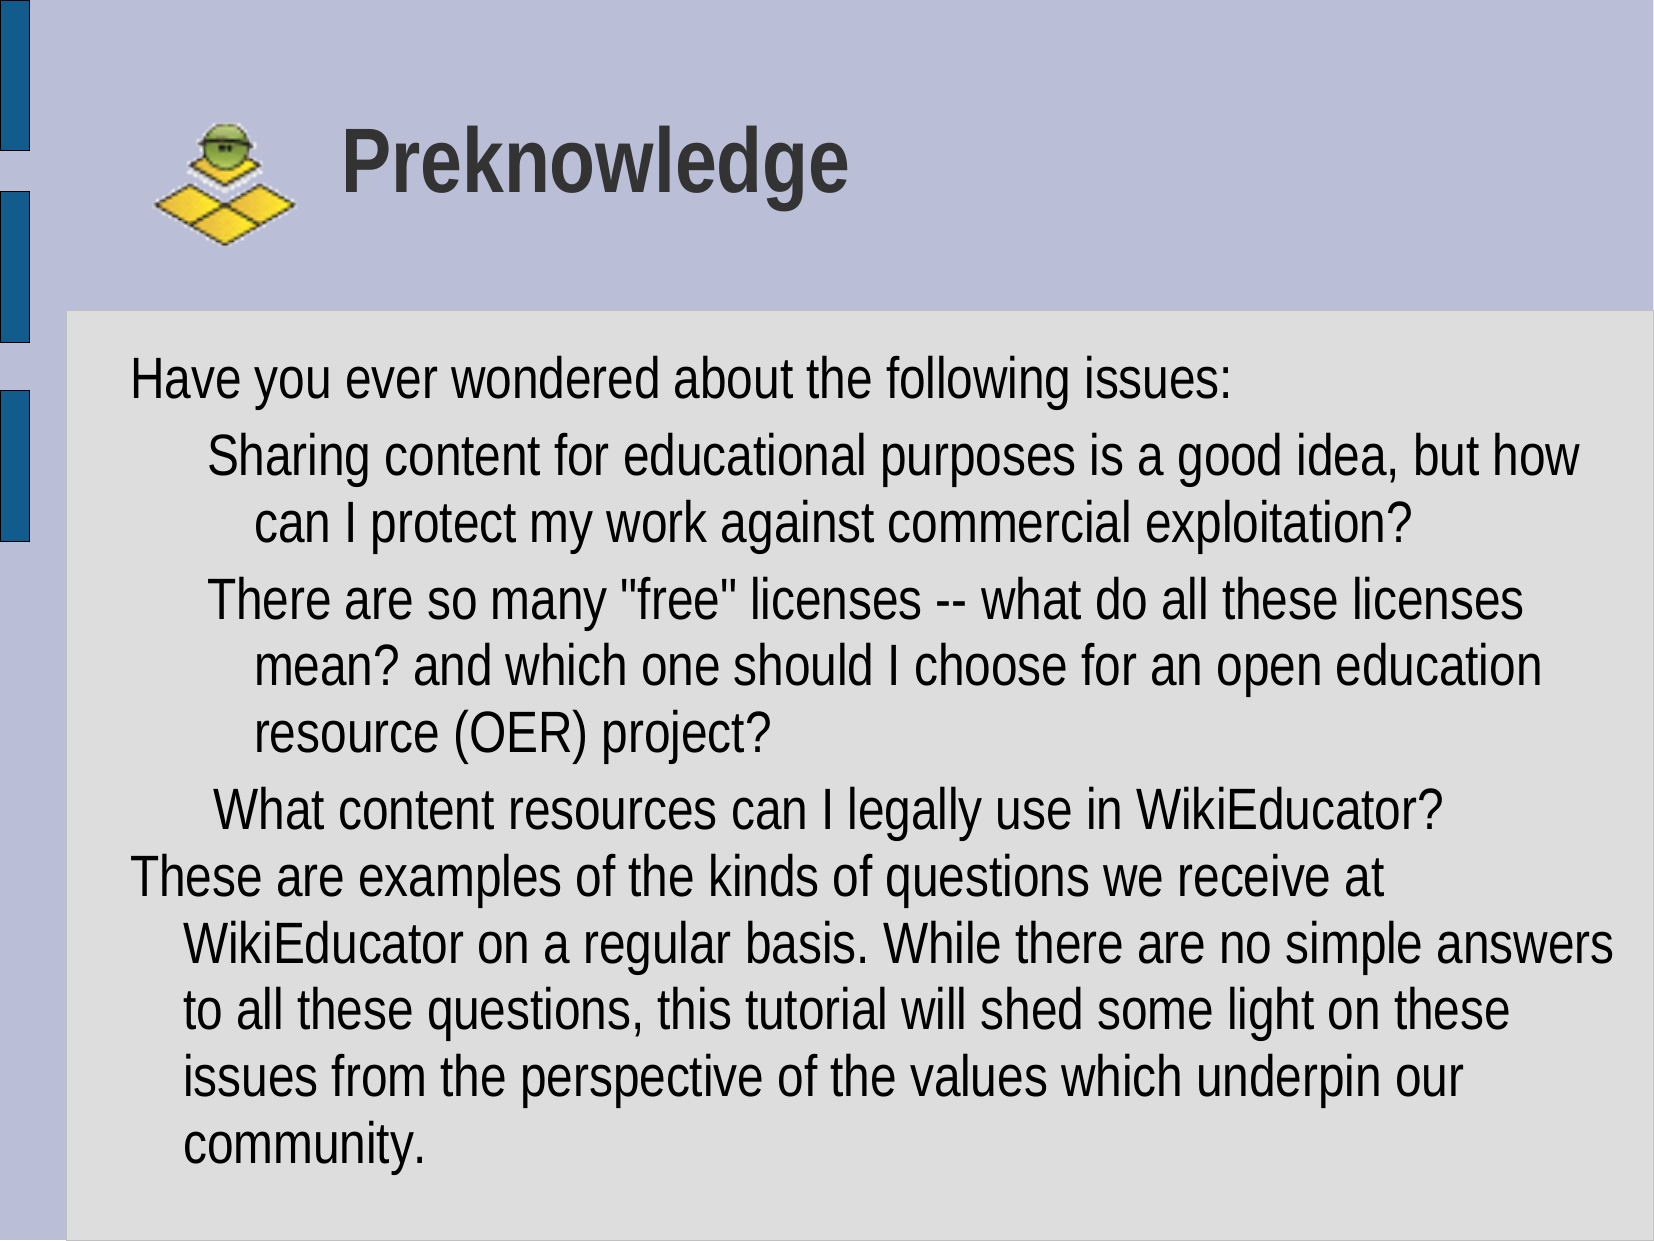

# Preknowledge
Have you ever wondered about the following issues:
Sharing content for educational purposes is a good idea, but how can I protect my work against commercial exploitation?
There are so many "free" licenses -- what do all these licenses mean? and which one should I choose for an open education resource (OER) project?
 What content resources can I legally use in WikiEducator?
These are examples of the kinds of questions we receive at WikiEducator on a regular basis. While there are no simple answers to all these questions, this tutorial will shed some light on these issues from the perspective of the values which underpin our community.